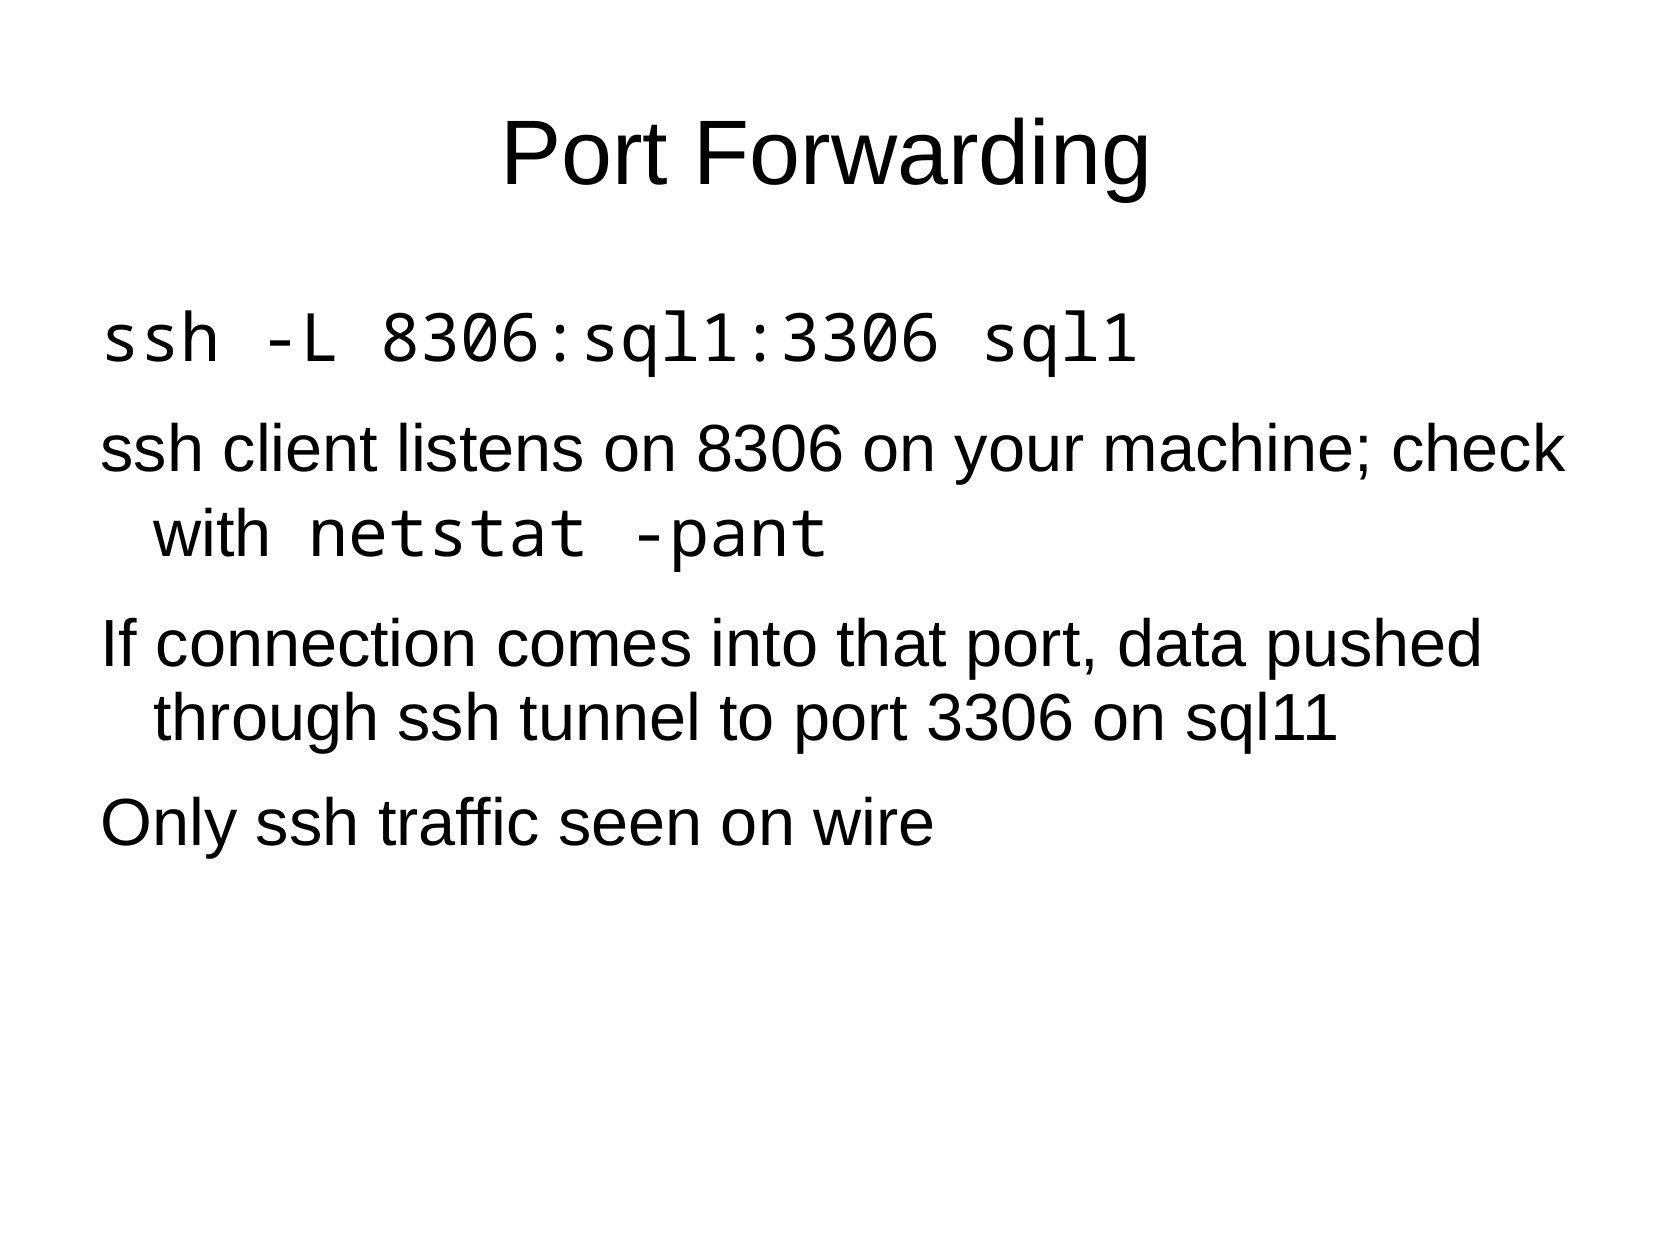

# Port Forwarding
ssh -L 8306:sql1:3306 sql1
ssh client listens on 8306 on your machine; check with netstat -pant
If connection comes into that port, data pushed through ssh tunnel to port 3306 on sql11
Only ssh traffic seen on wire